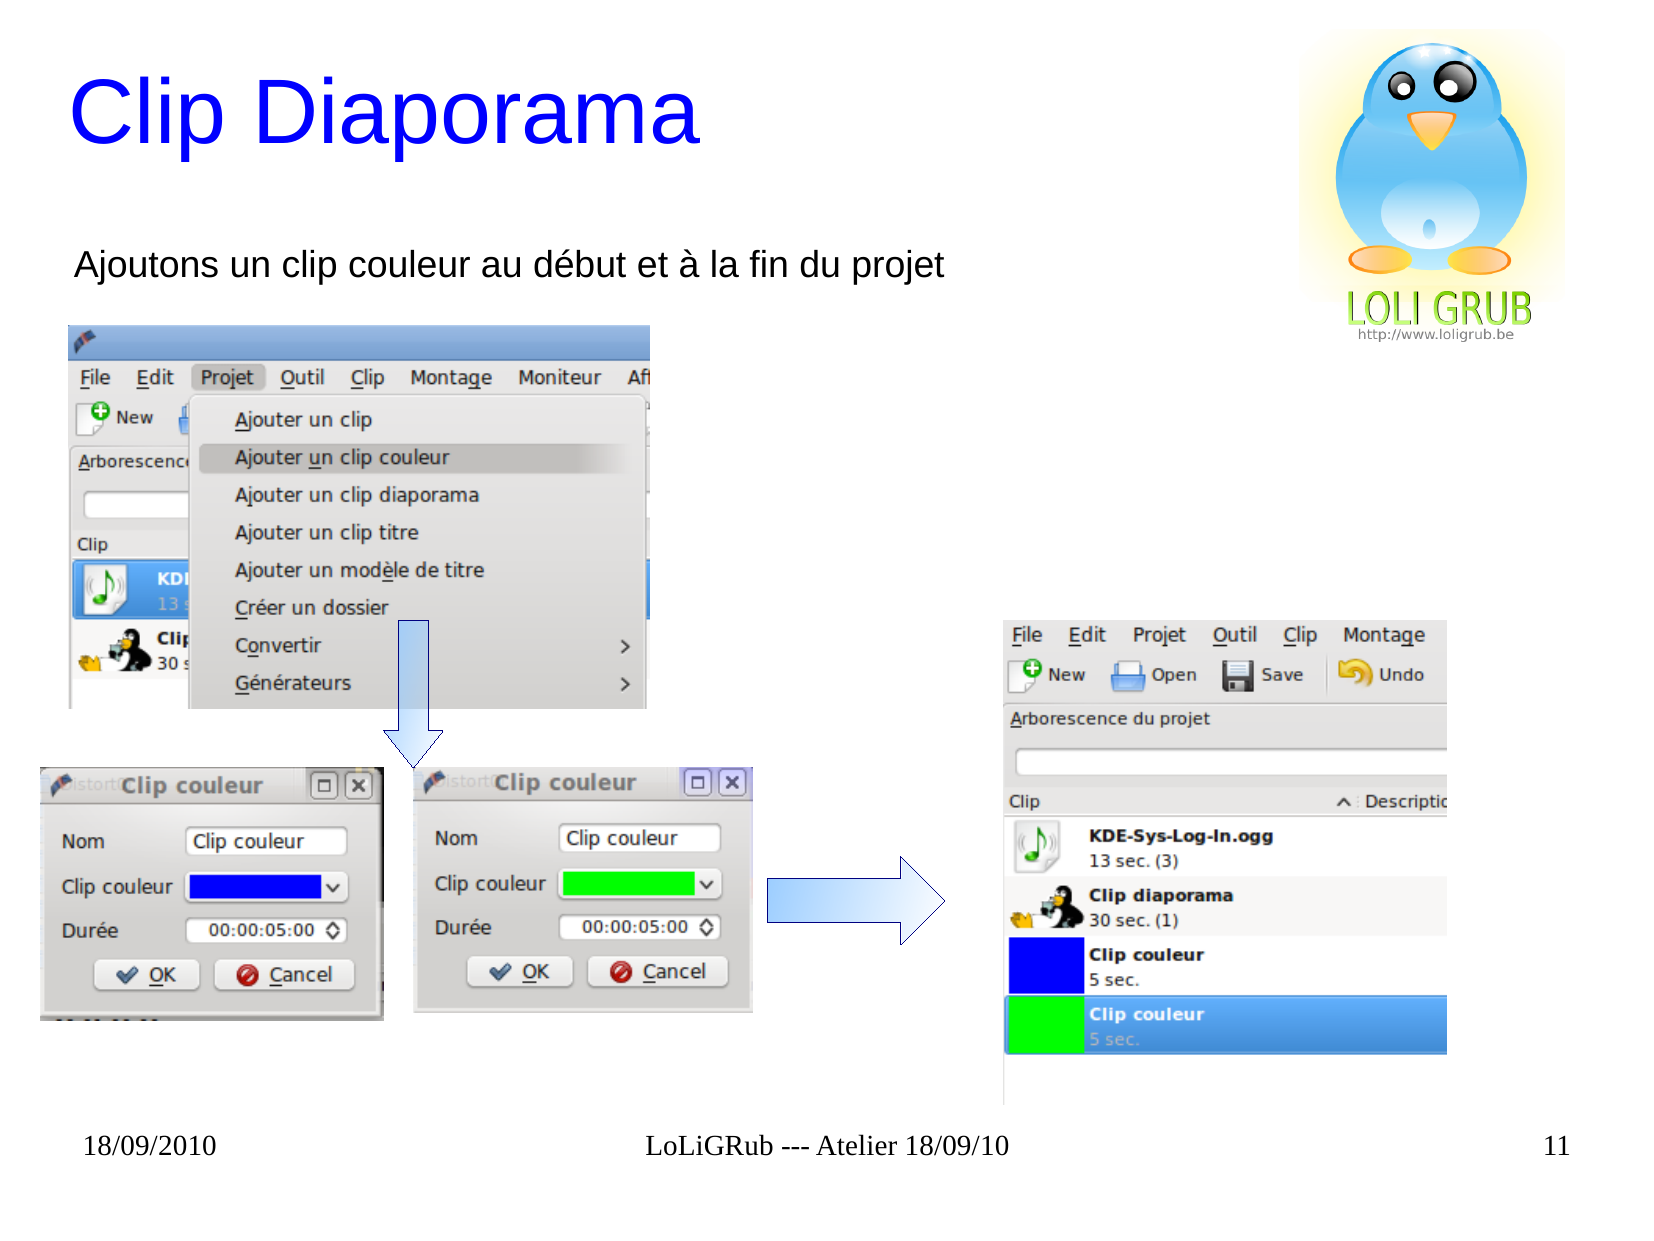

Clip Diaporama
Ajoutons un clip couleur au début et à la fin du projet
18/09/2010
LoLiGRub --- Atelier 18/09/10
11